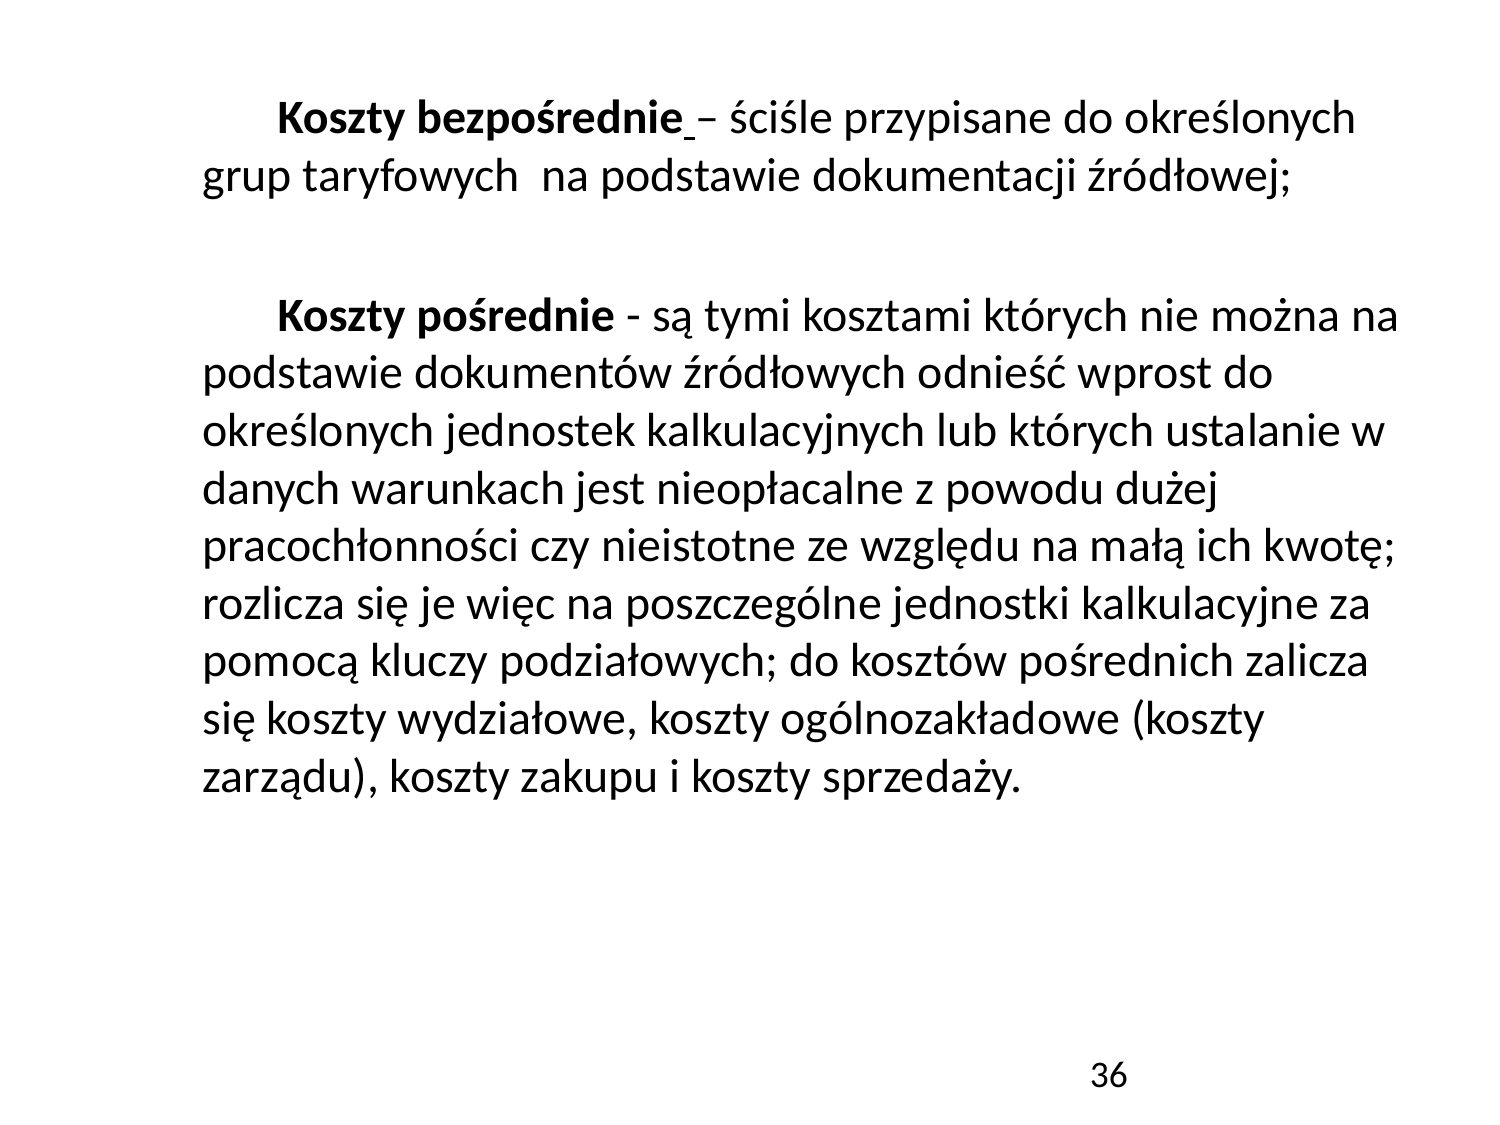

#
	Koszty bezpośrednie – ściśle przypisane do określonych grup taryfowych na podstawie dokumentacji źródłowej;
	Koszty pośrednie - są tymi kosztami których nie można na podstawie dokumentów źródłowych odnieść wprost do określonych jednostek kalkulacyjnych lub których ustalanie w danych warunkach jest nieopłacalne z powodu dużej pracochłonności czy nieistotne ze względu na małą ich kwotę; rozlicza się je więc na poszczególne jednostki kalkulacyjne za pomocą kluczy podziałowych; do kosztów pośrednich zalicza się koszty wydziałowe, koszty ogólnozakładowe (koszty zarządu), koszty zakupu i koszty sprzedaży.